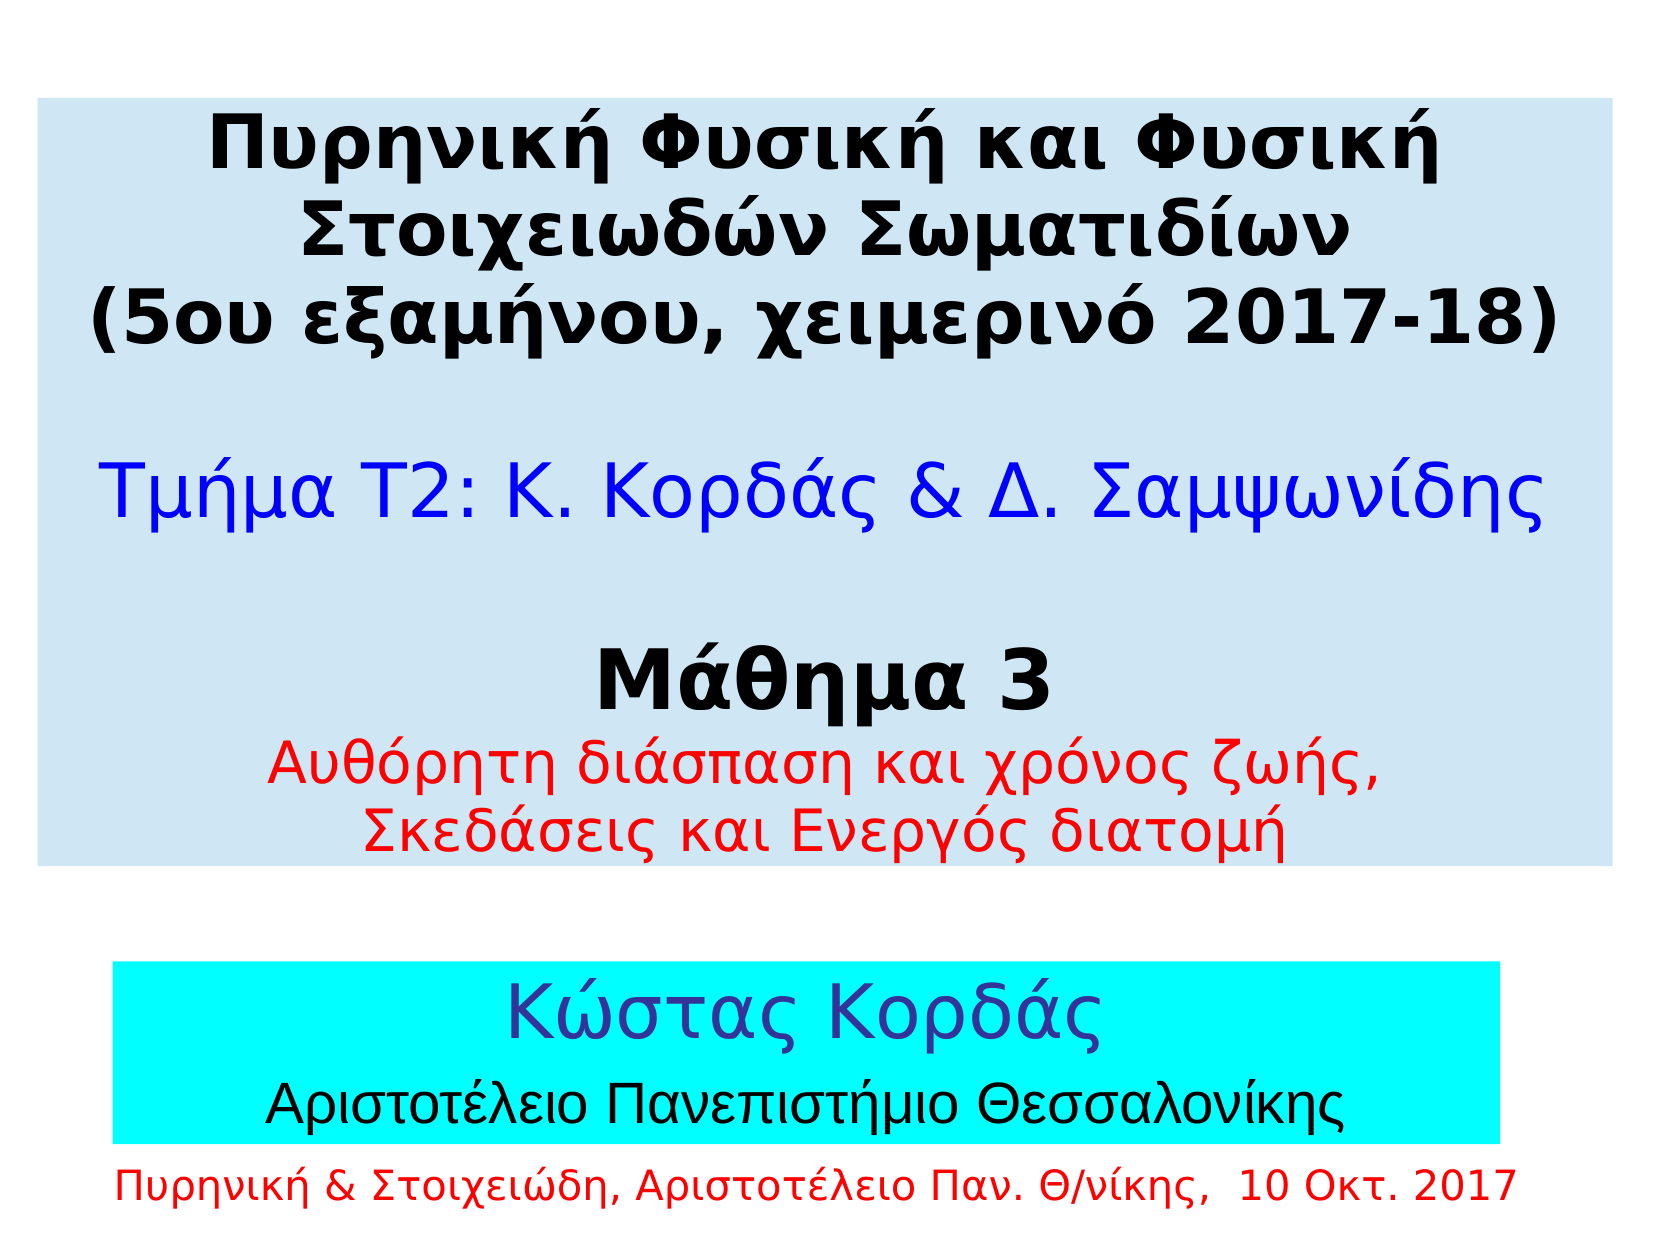

# Πυρηνική Φυσική και Φυσική Στοιχειωδών Σωματιδίων (5ου εξαμήνου, χειμερινό 2017-18) Τμήμα T2: Κ. Κορδάς & Δ. Σαμψωνίδης Μάθημα 3 Αυθόρητη διάσπαση και χρόνος ζωής, Σκεδάσεις και Ενεργός διατομή
Κώστας Κορδάς
Αριστοτέλειο Πανεπιστήμιο Θεσσαλονίκης
Πυρηνική & Στοιχειώδη, Αριστοτέλειο Παν. Θ/νίκης, 10 Οκτ. 2017